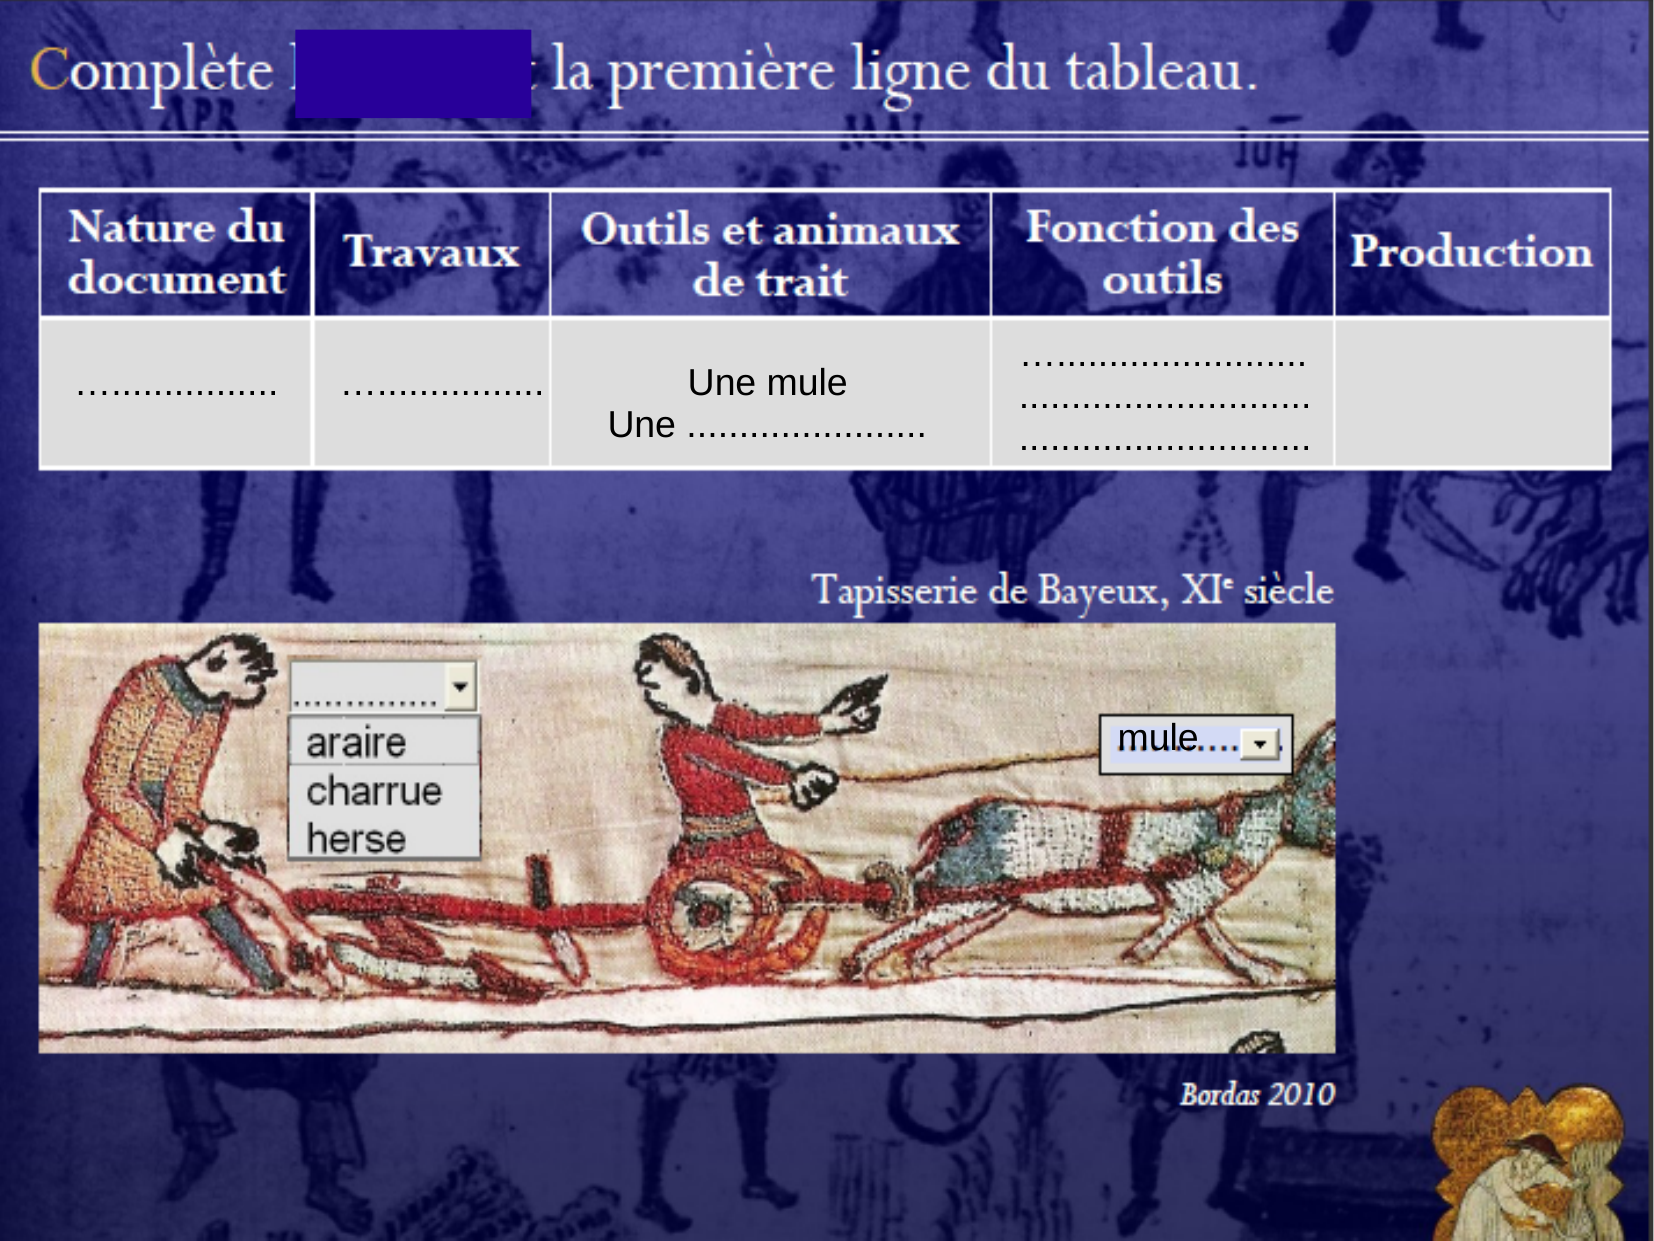

…................................................................................
…................
…................
Une mule
Une .......................
 mule